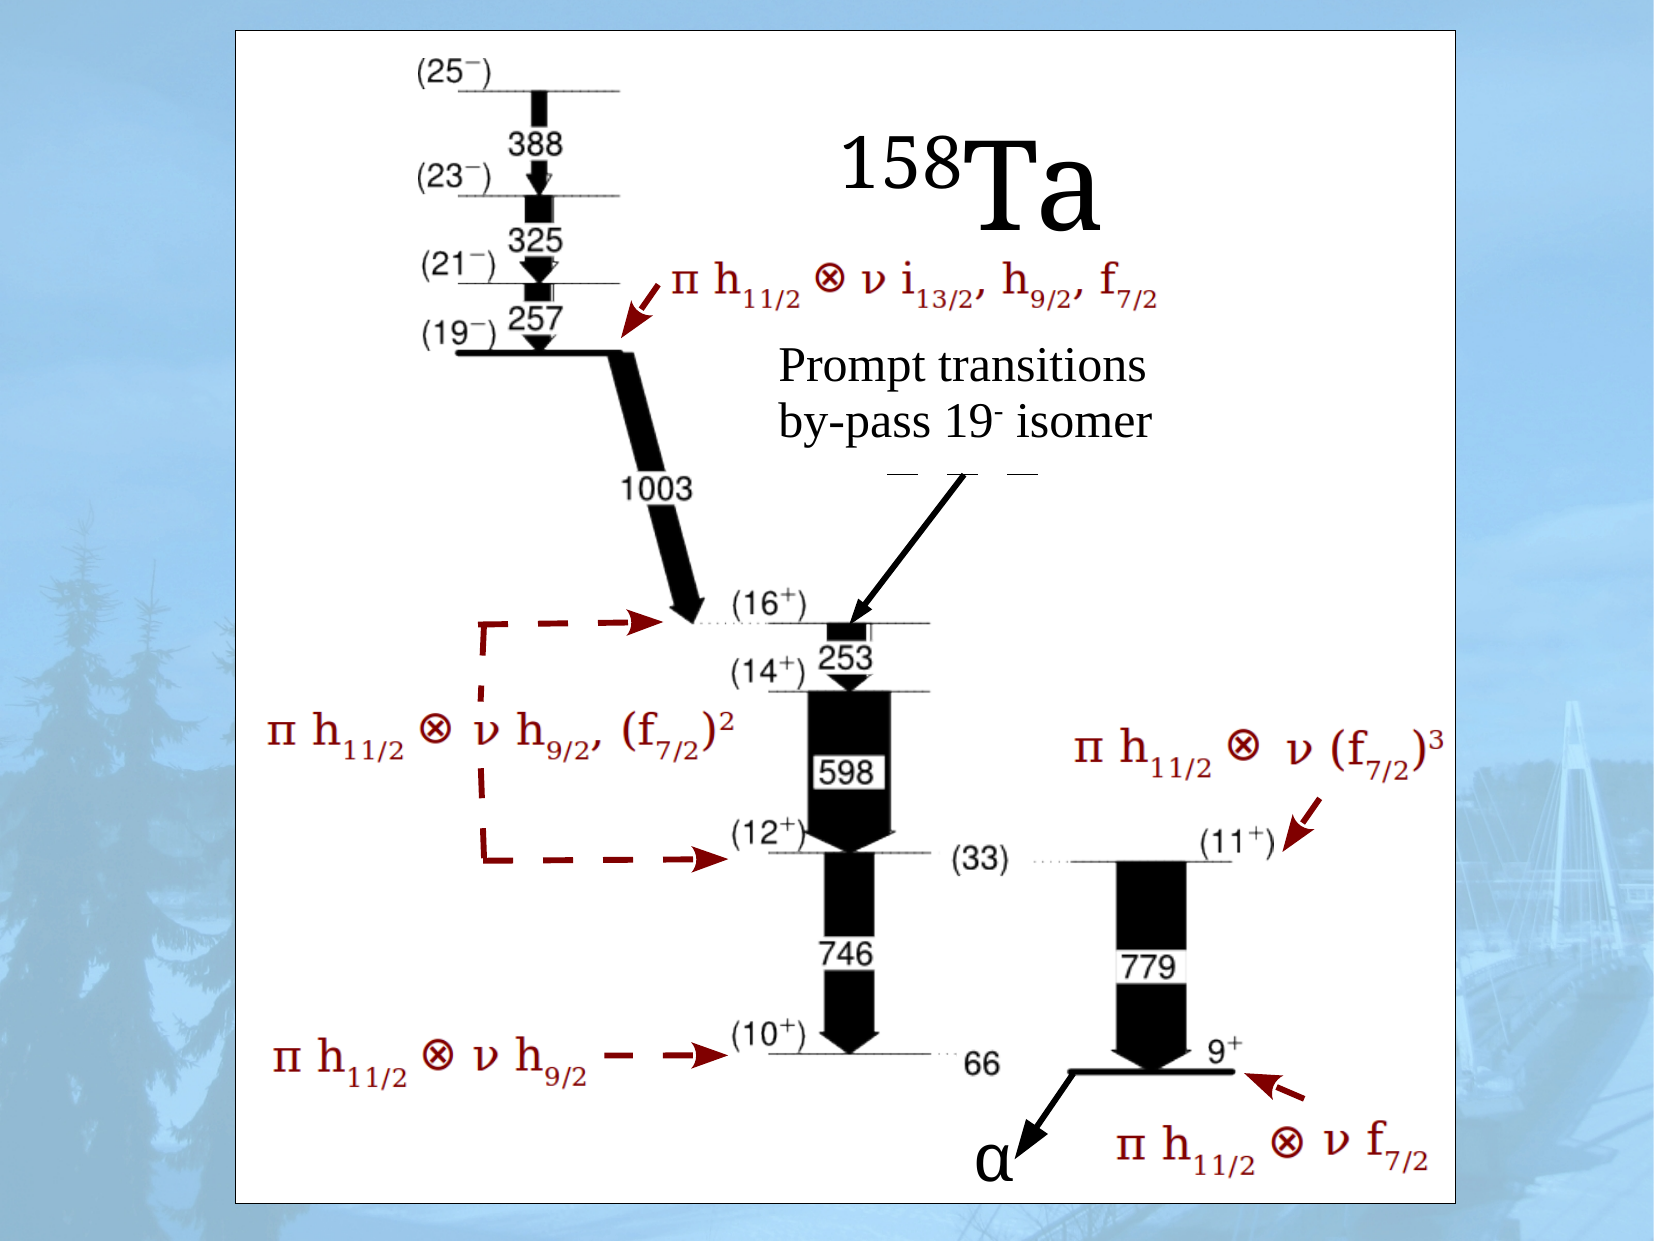

1 5 8Ta
Prompt transitions
by-pass 19- isomer
α